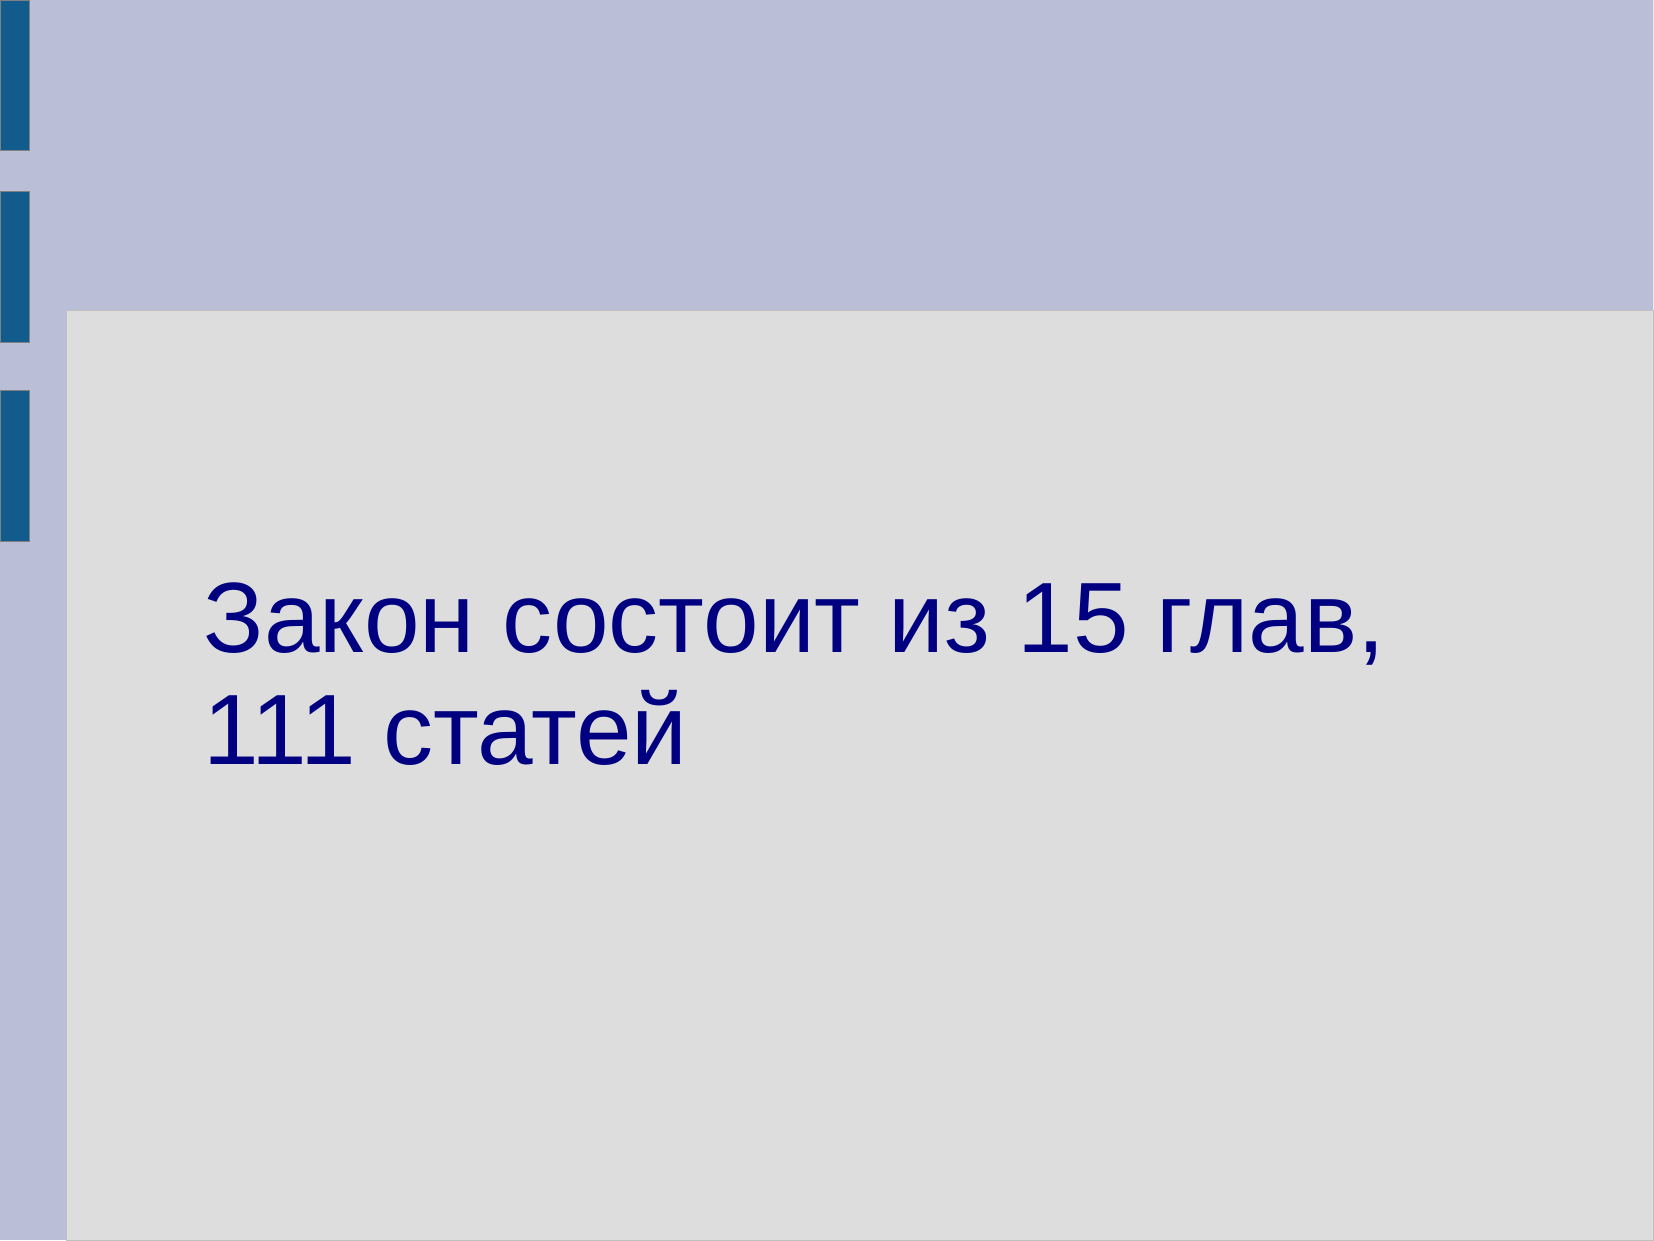

Закон состоит из 15 глав, 111 статей